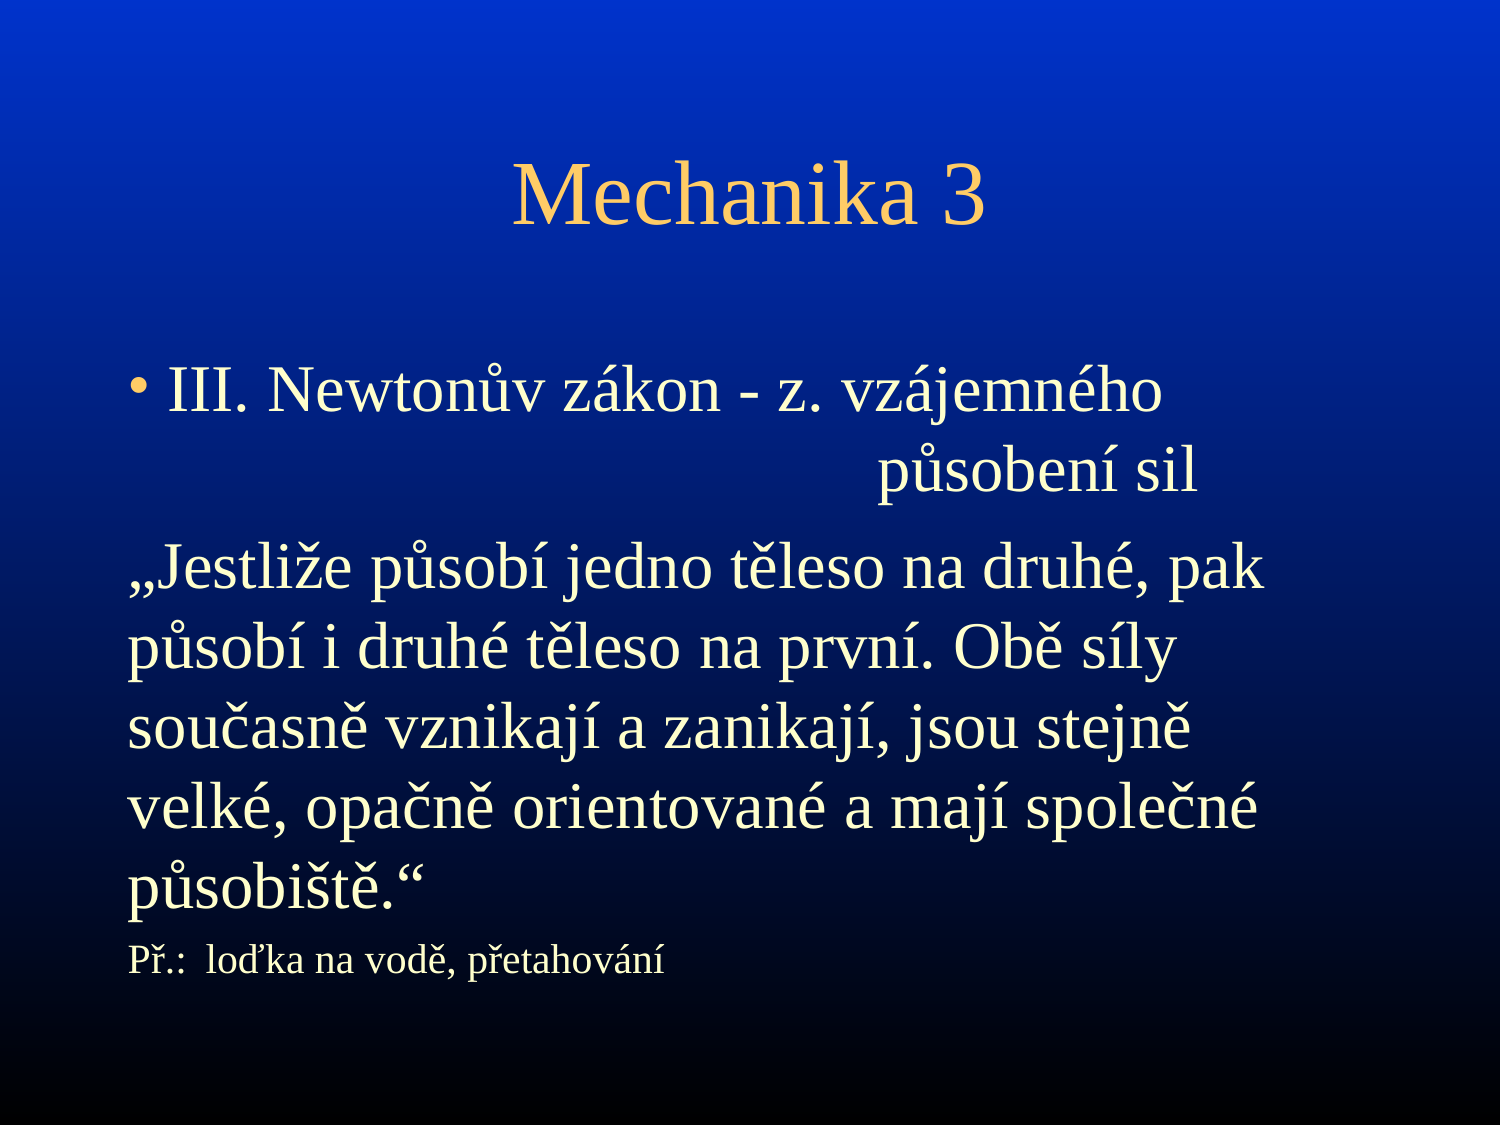

# Mechanika 3
 III. Newtonův zákon - z. vzájemného 			působení sil
„Jestliže působí jedno těleso na druhé, pak působí i druhé těleso na první. Obě síly současně vznikají a zanikají, jsou stejně velké, opačně orientované a mají společné působiště.“
Př.:	loďka na vodě, přetahování
5